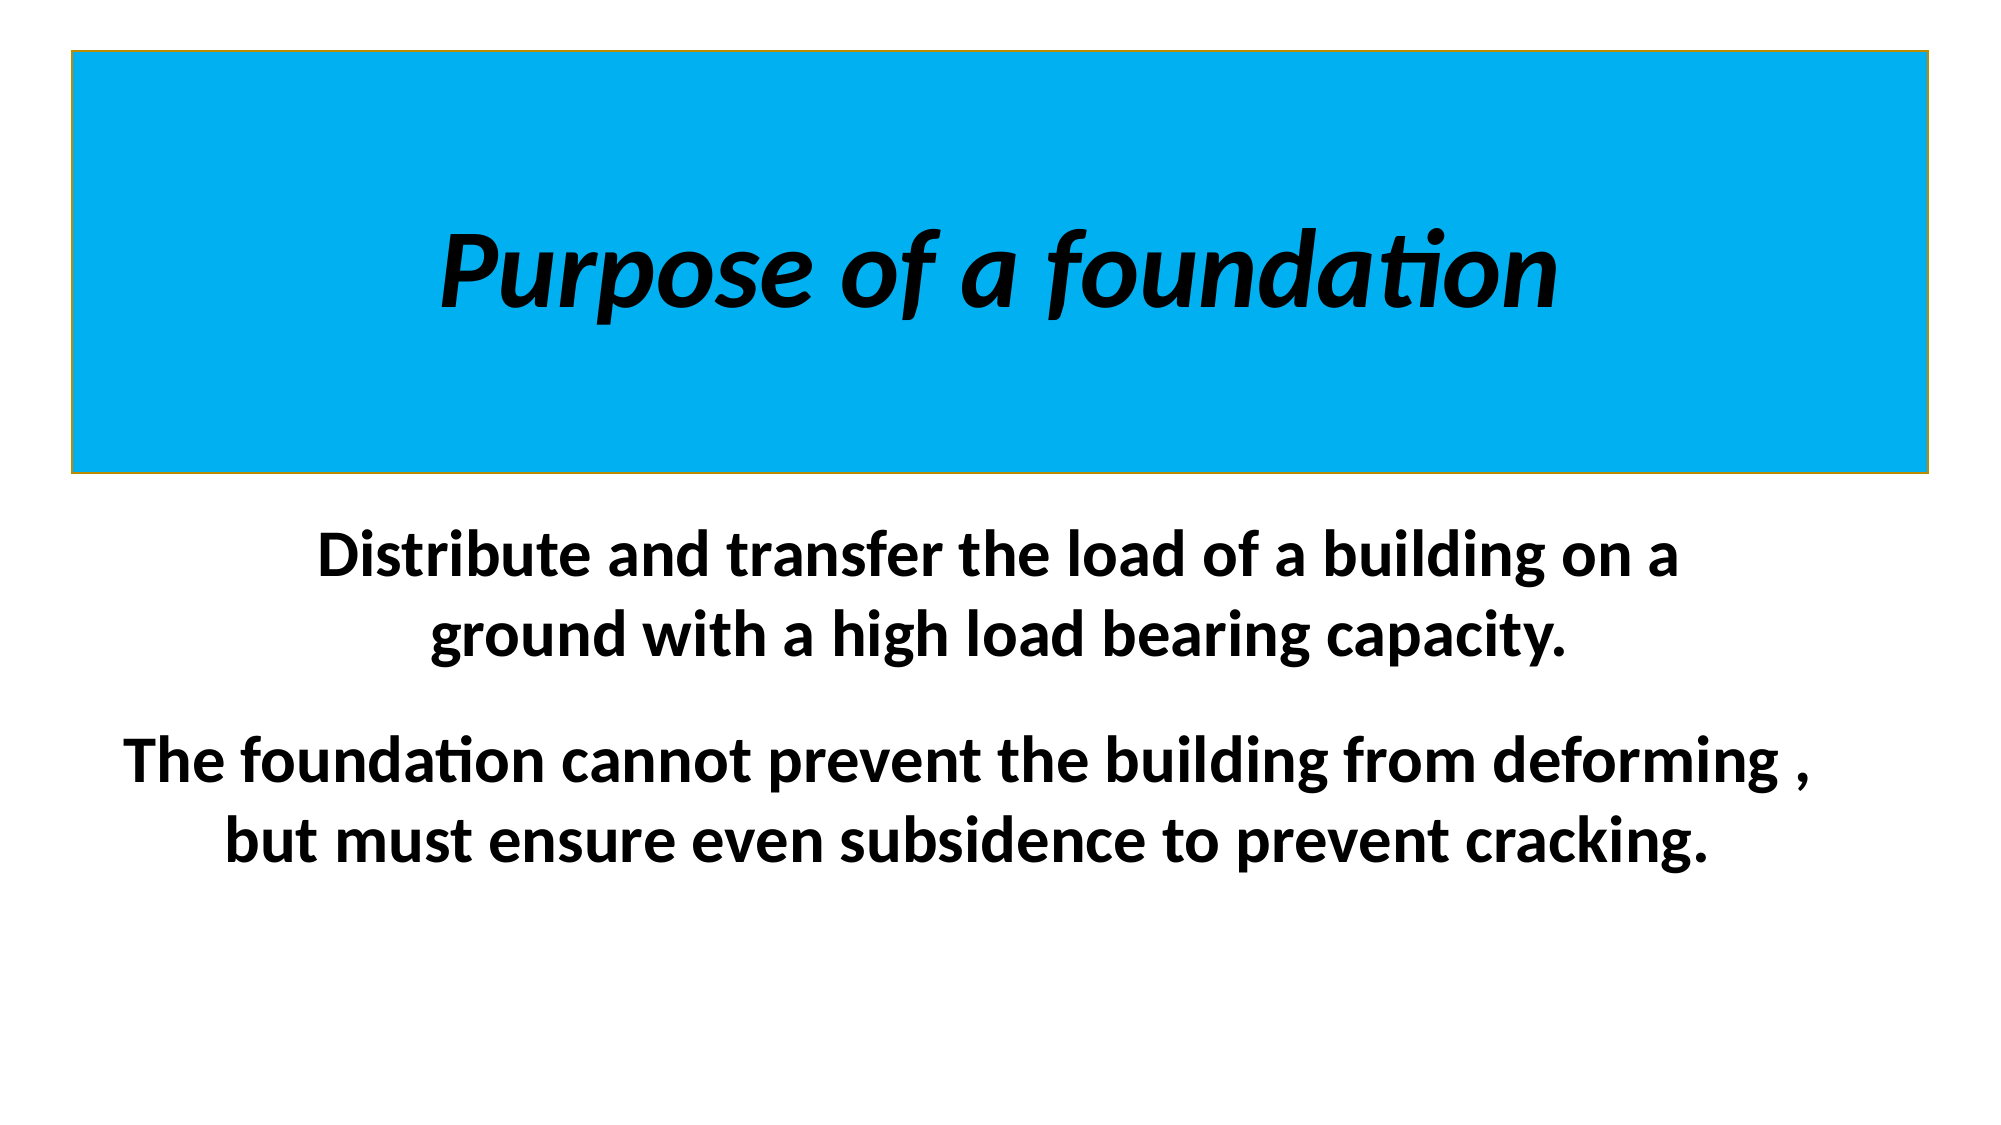

Purpose of a foundation
Distribute and transfer the load of a building on a ground with a high load bearing capacity.
The foundation cannot prevent the building from deforming , but must ensure even subsidence to prevent cracking.